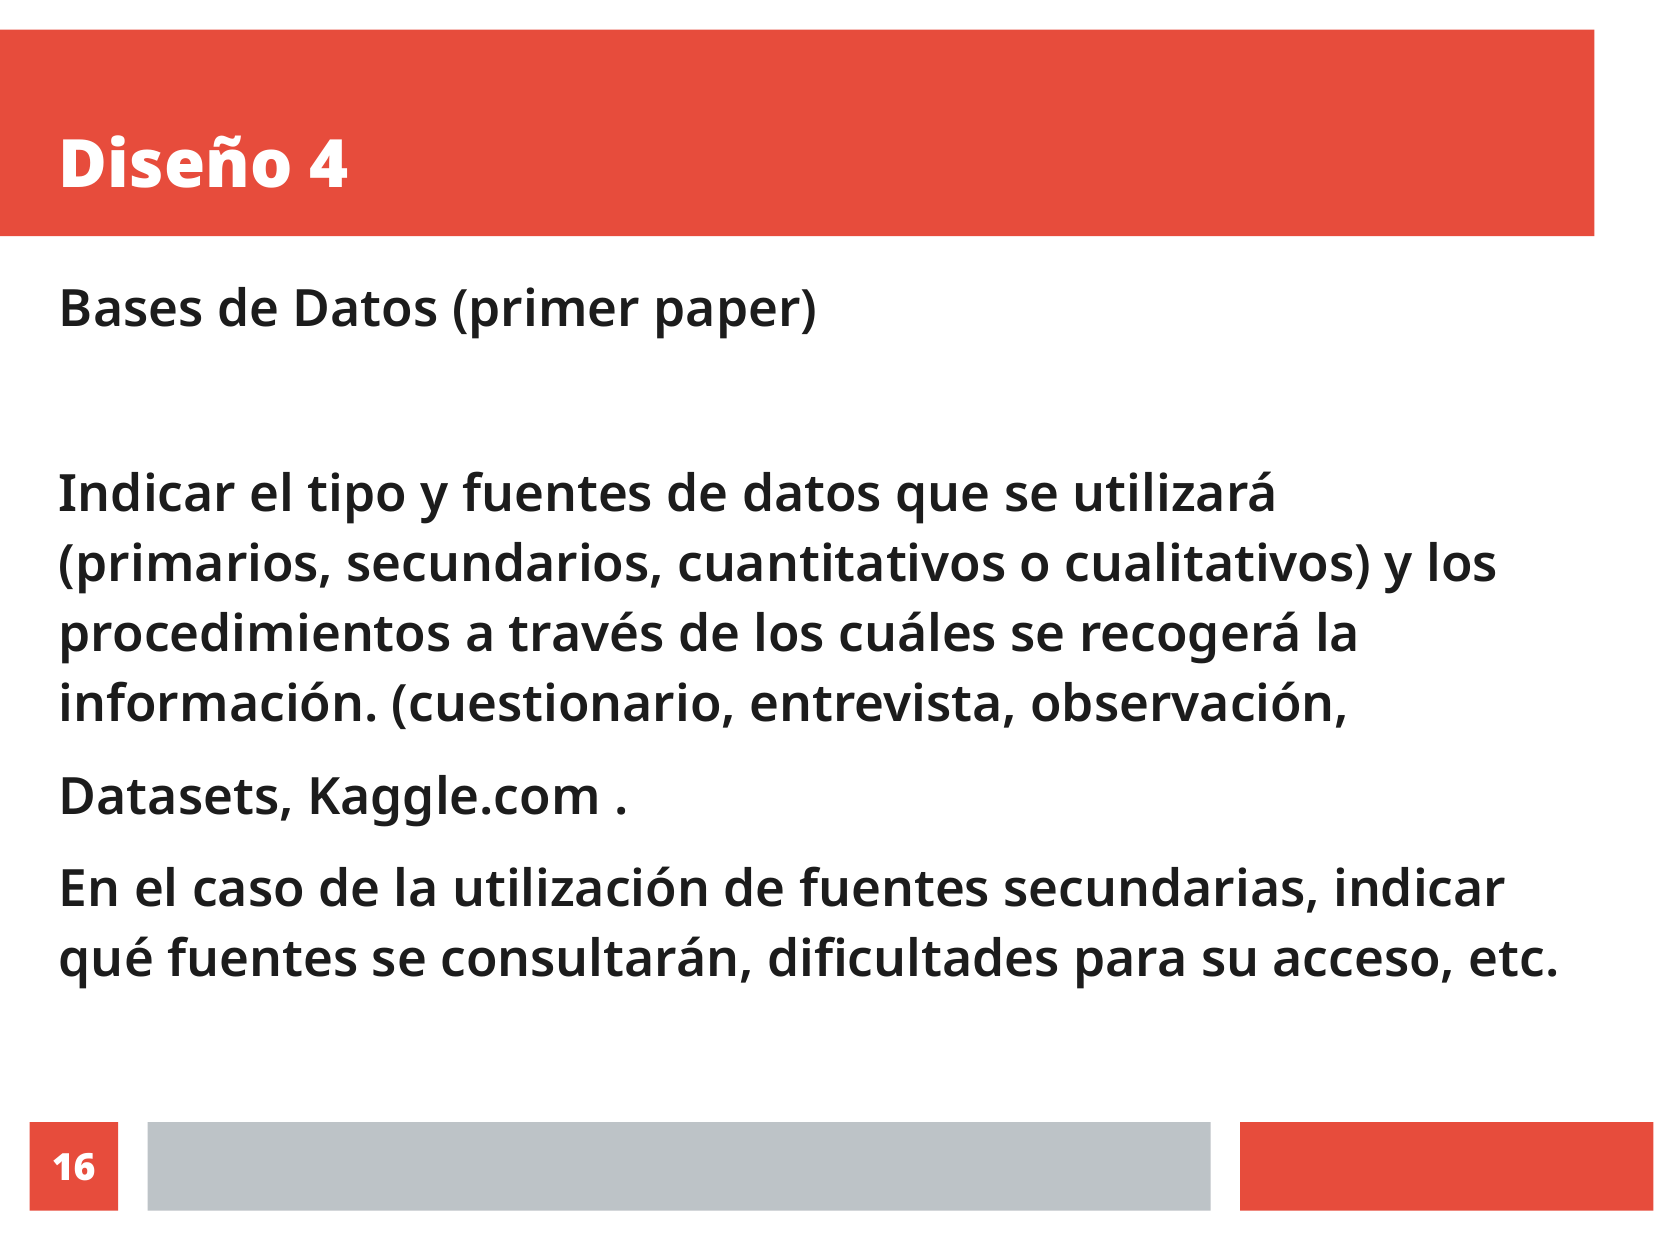

# Diseño 4
Bases de Datos (primer paper)
Indicar el tipo y fuentes de datos que se utilizará (primarios, secundarios, cuantitativos o cualitativos) y los procedimientos a través de los cuáles se recogerá la información. (cuestionario, entrevista, observación,
Datasets, Kaggle.com .
En el caso de la utilización de fuentes secundarias, indicar qué fuentes se consultarán, dificultades para su acceso, etc.
16